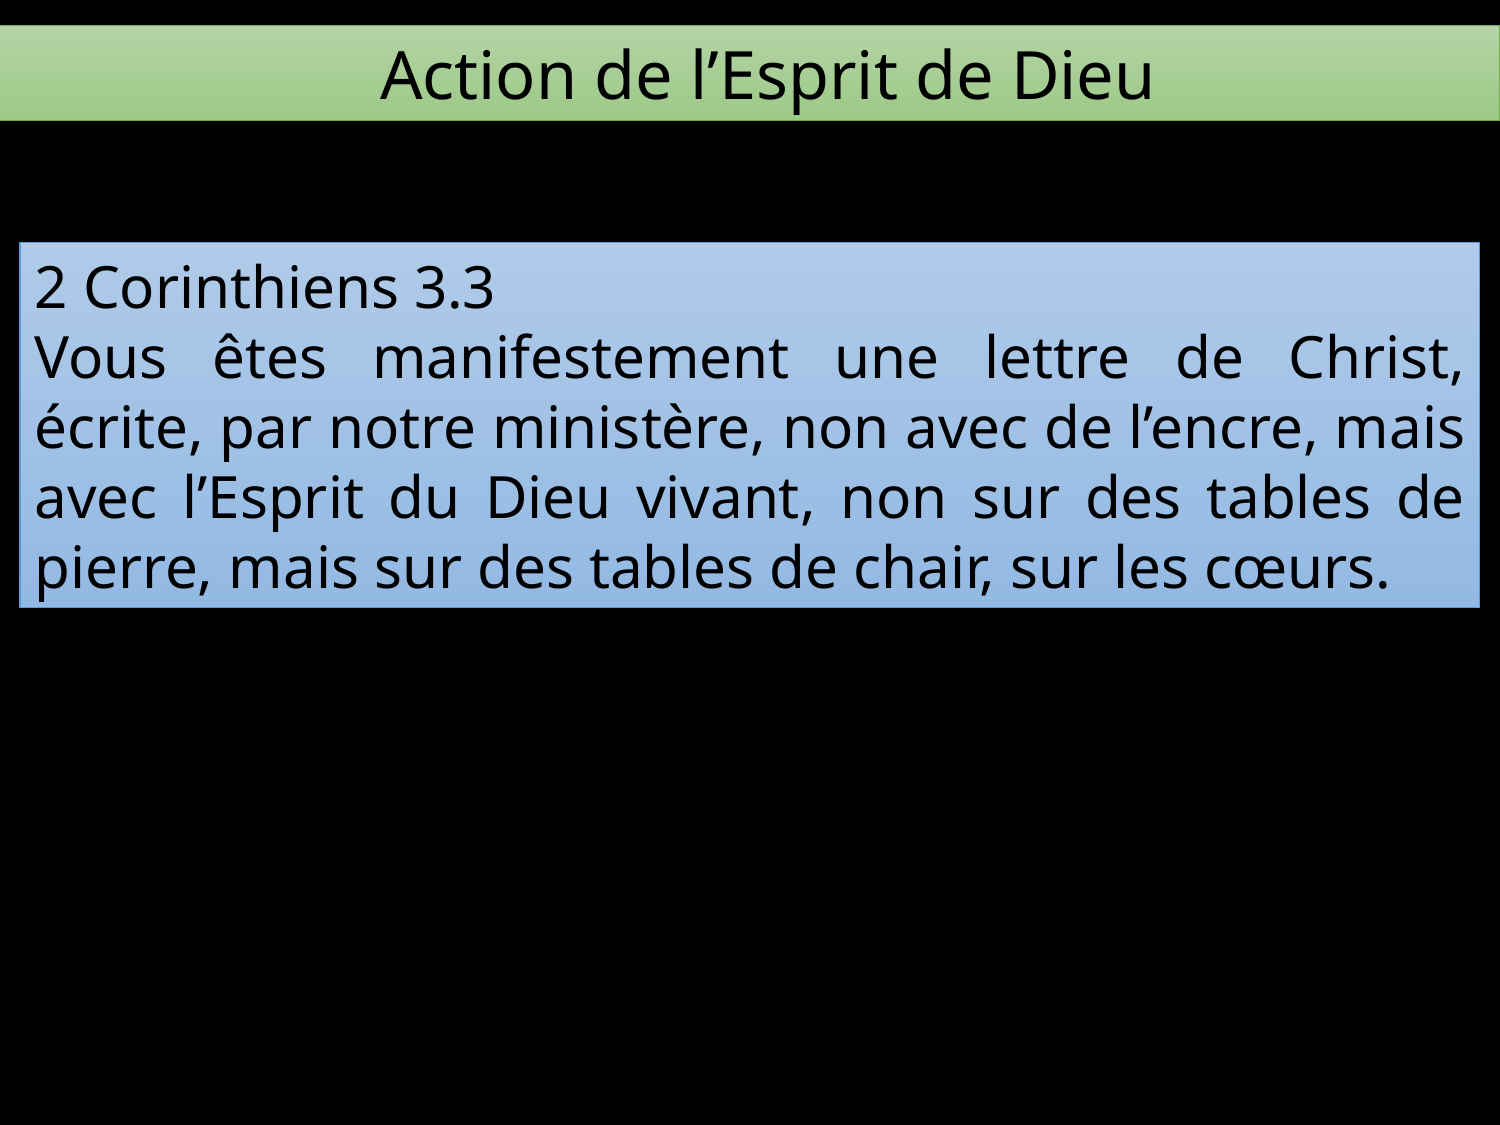

Action de l’Esprit de Dieu
2 Corinthiens 3.3
Vous êtes manifestement une lettre de Christ, écrite, par notre ministère, non avec de l’encre, mais avec l’Esprit du Dieu vivant, non sur des tables de pierre, mais sur des tables de chair, sur les cœurs.